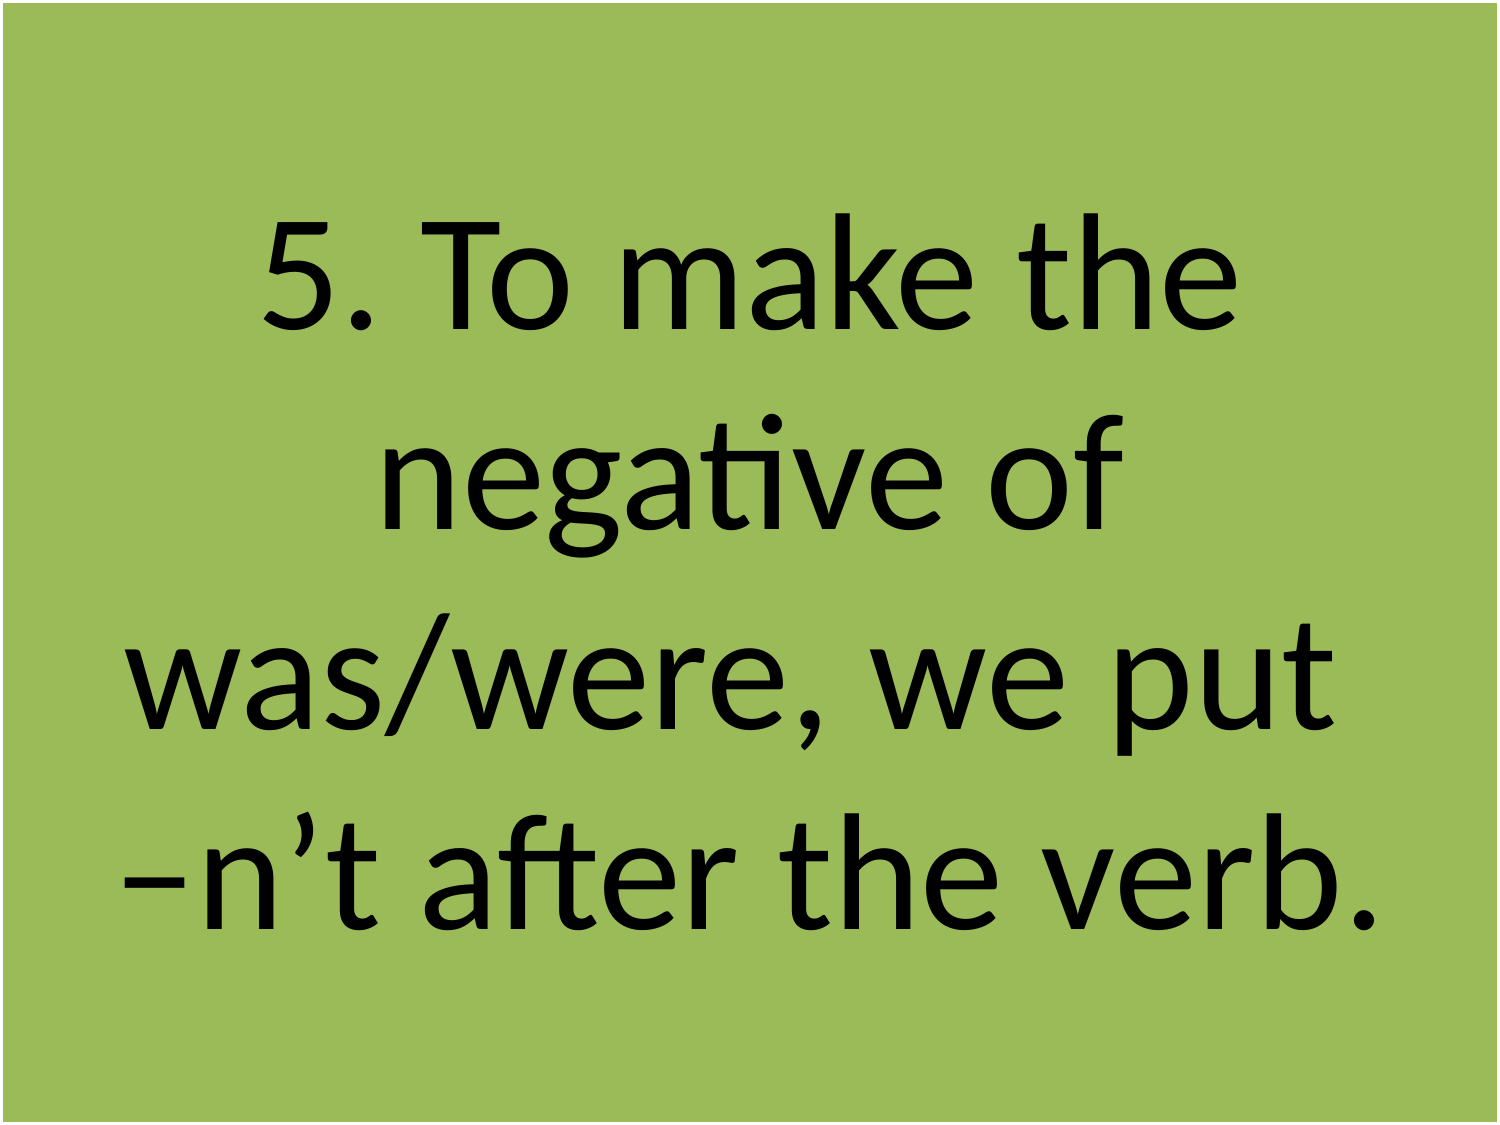

# 5. To make the negative of was/were, we put –n’t after the verb.